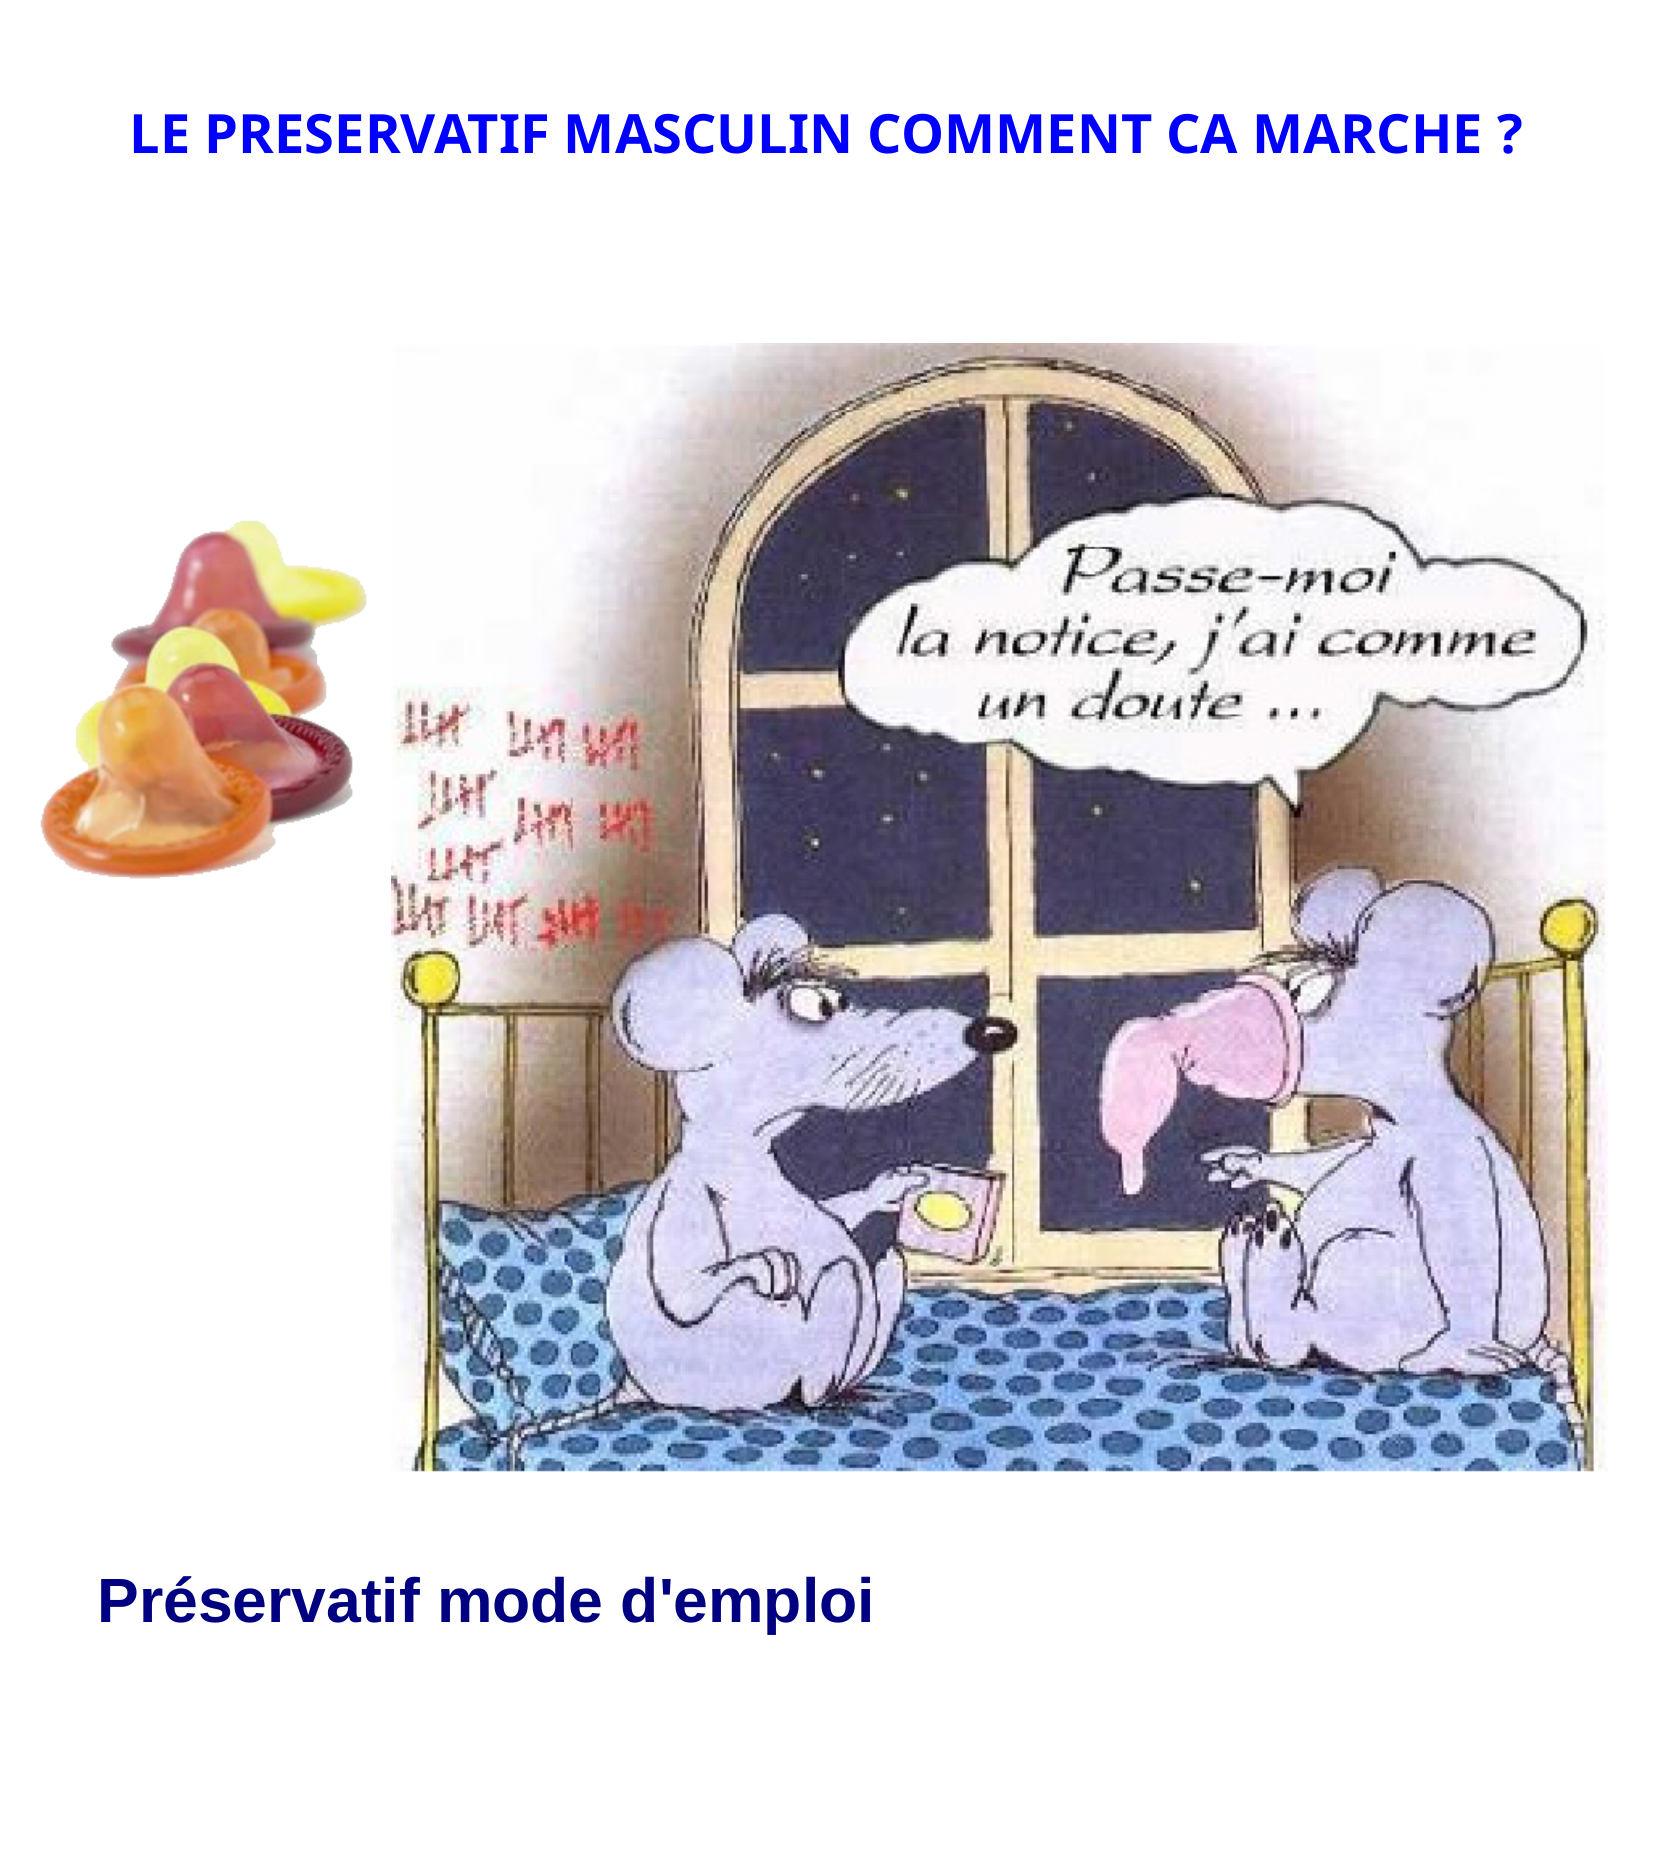

LE PRESERVATIF MASCULIN COMMENT CA MARCHE ?
Préservatif mode d'emploi